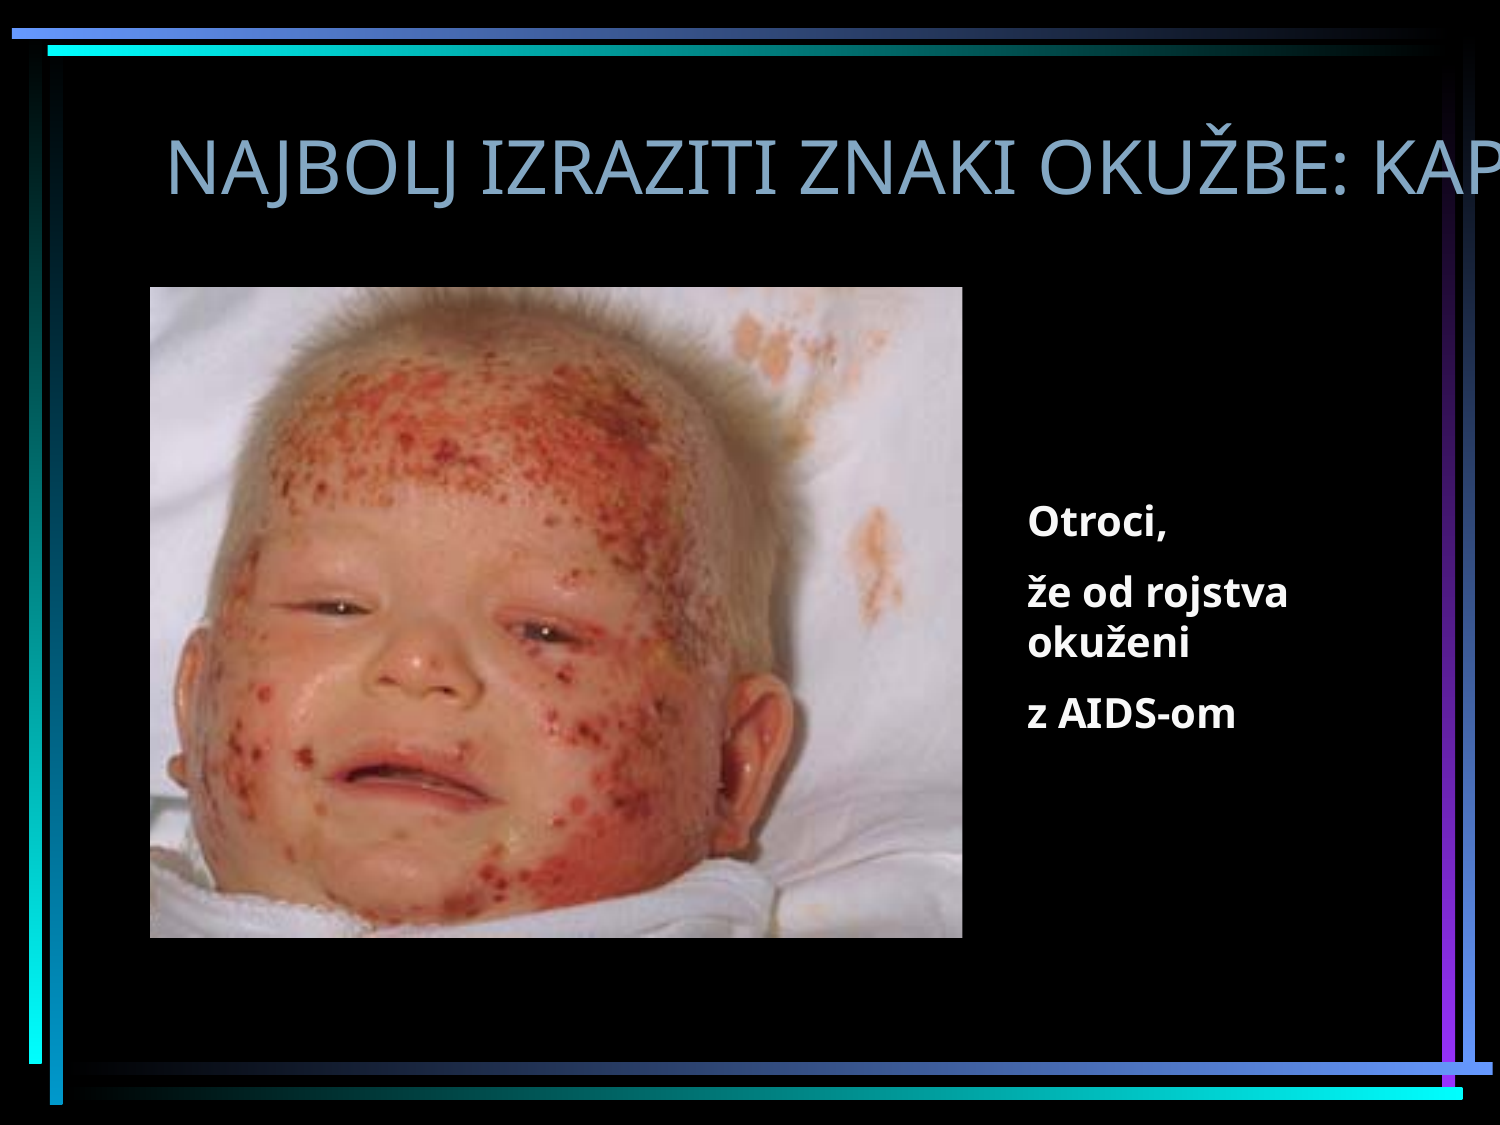

NAJBOLJ IZRAZITI ZNAKI OKUŽBE: KAPOSI
Otroci,
že od rojstva okuženi
z AIDS-om